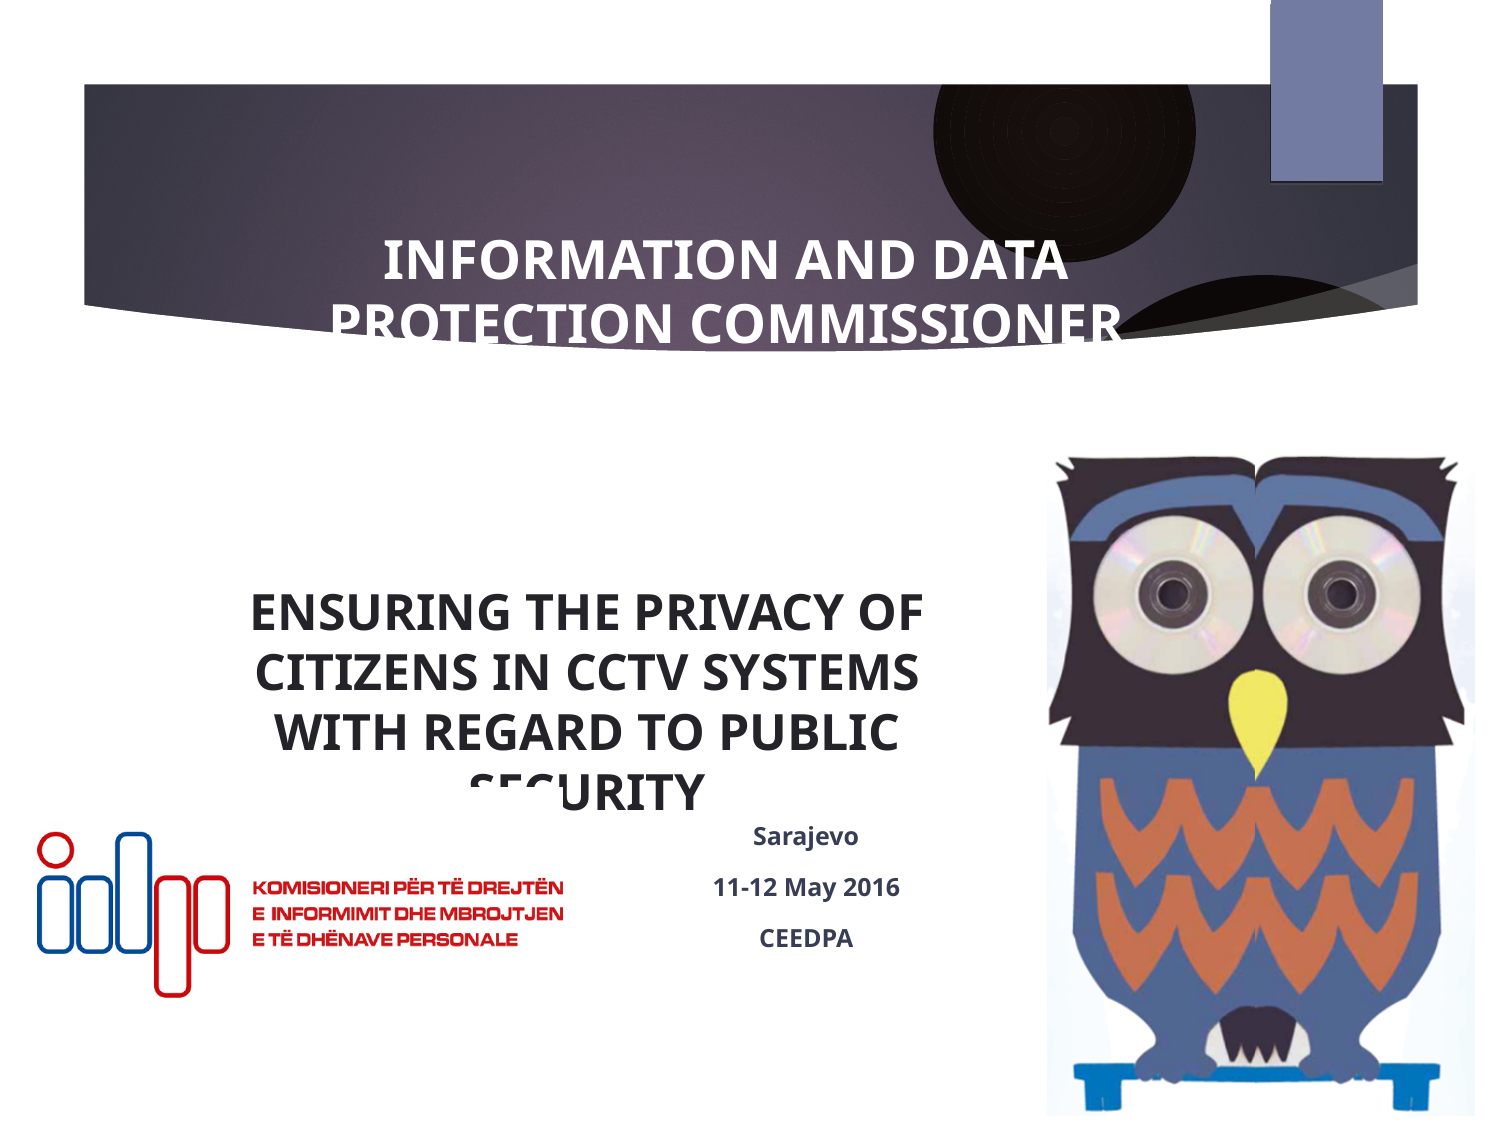

INFORMATION AND DATA PROTECTION COMMISSIONER
# ENSURING THE PRIVACY OF CITIZENS IN CCTV SYSTEMS WITH REGARD TO PUBLIC SECURITY
Sarajevo
11-12 May 2016
CEEDPA